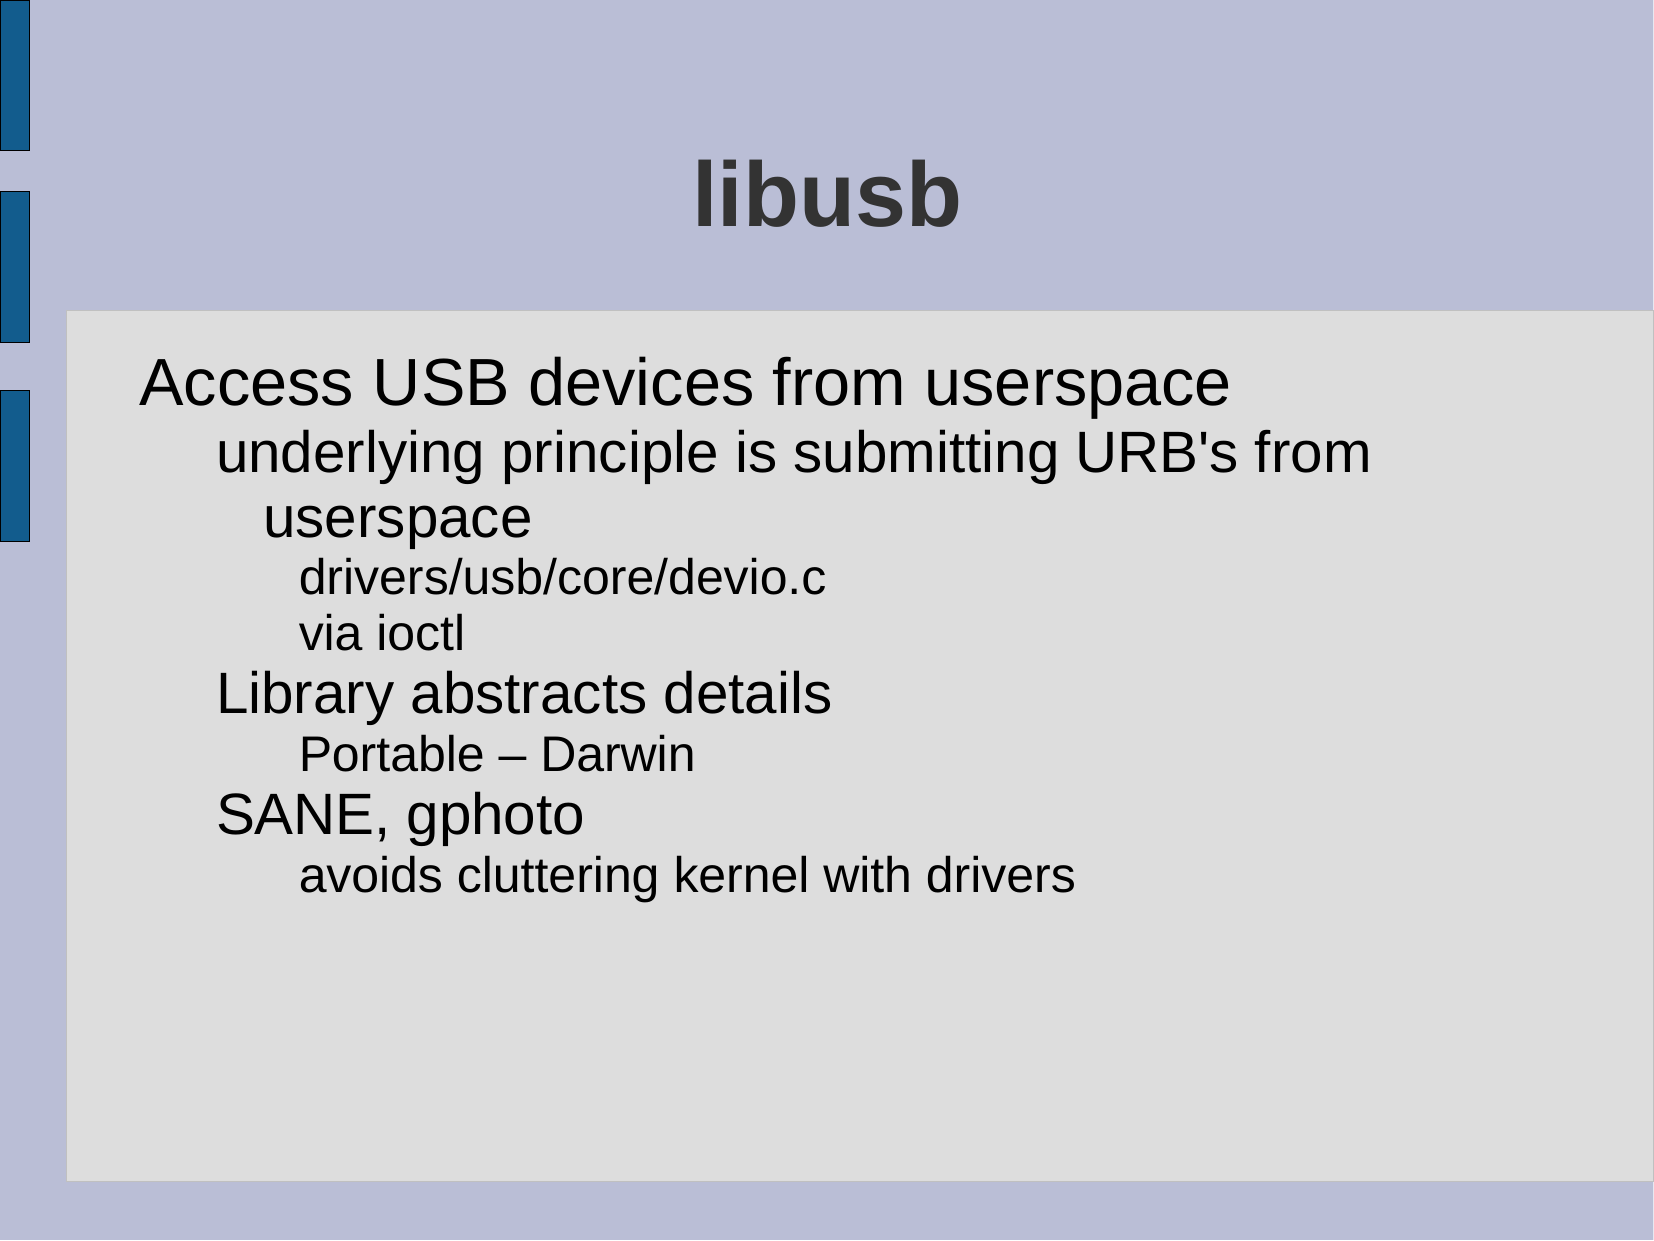

# libusb
Access USB devices from userspace
underlying principle is submitting URB's from userspace
drivers/usb/core/devio.c
via ioctl
Library abstracts details
Portable – Darwin
SANE, gphoto
avoids cluttering kernel with drivers